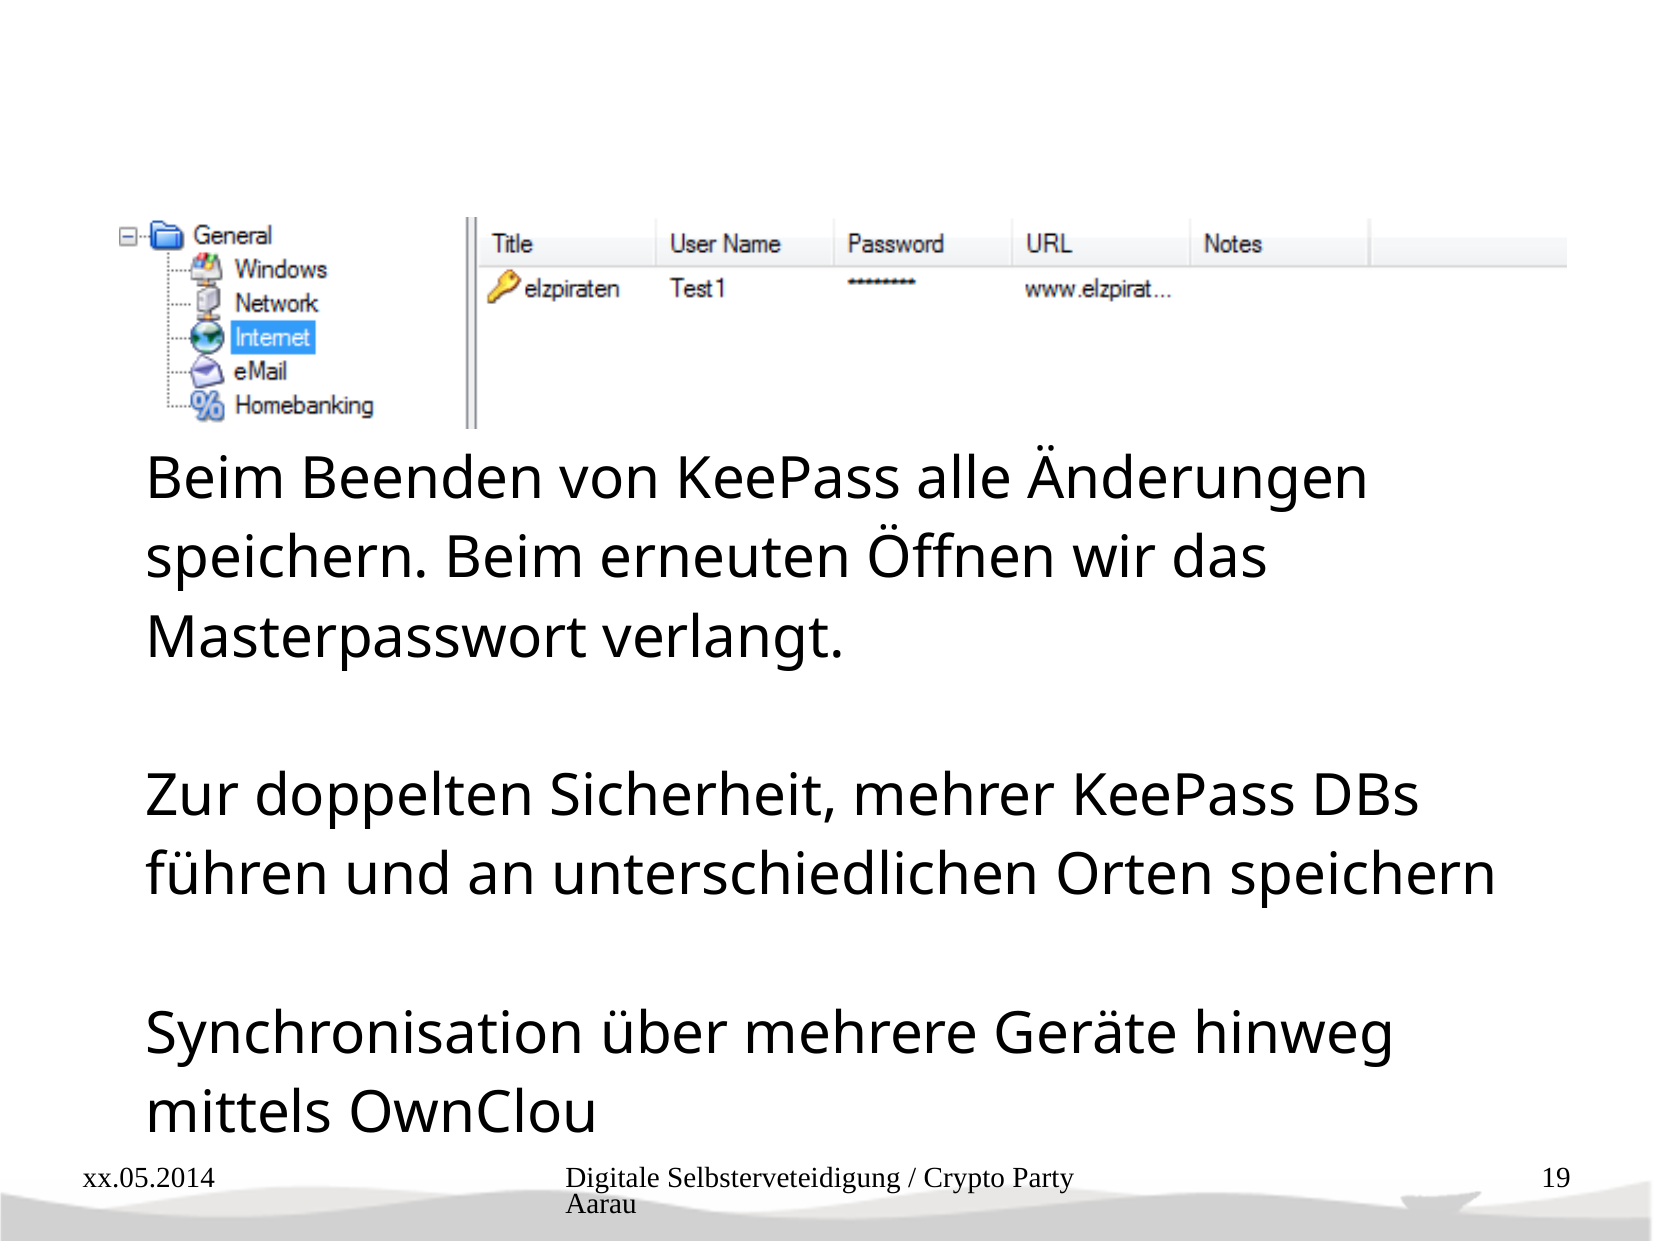

Beim Beenden von KeePass alle Änderungen speichern. Beim erneuten Öffnen wir das Masterpasswort verlangt.
Zur doppelten Sicherheit, mehrer KeePass DBs führen und an unterschiedlichen Orten speichern
Synchronisation über mehrere Geräte hinweg mittels OwnClou
xx.05.2014
Digitale Selbsterveteidigung / Crypto Party Aarau
19